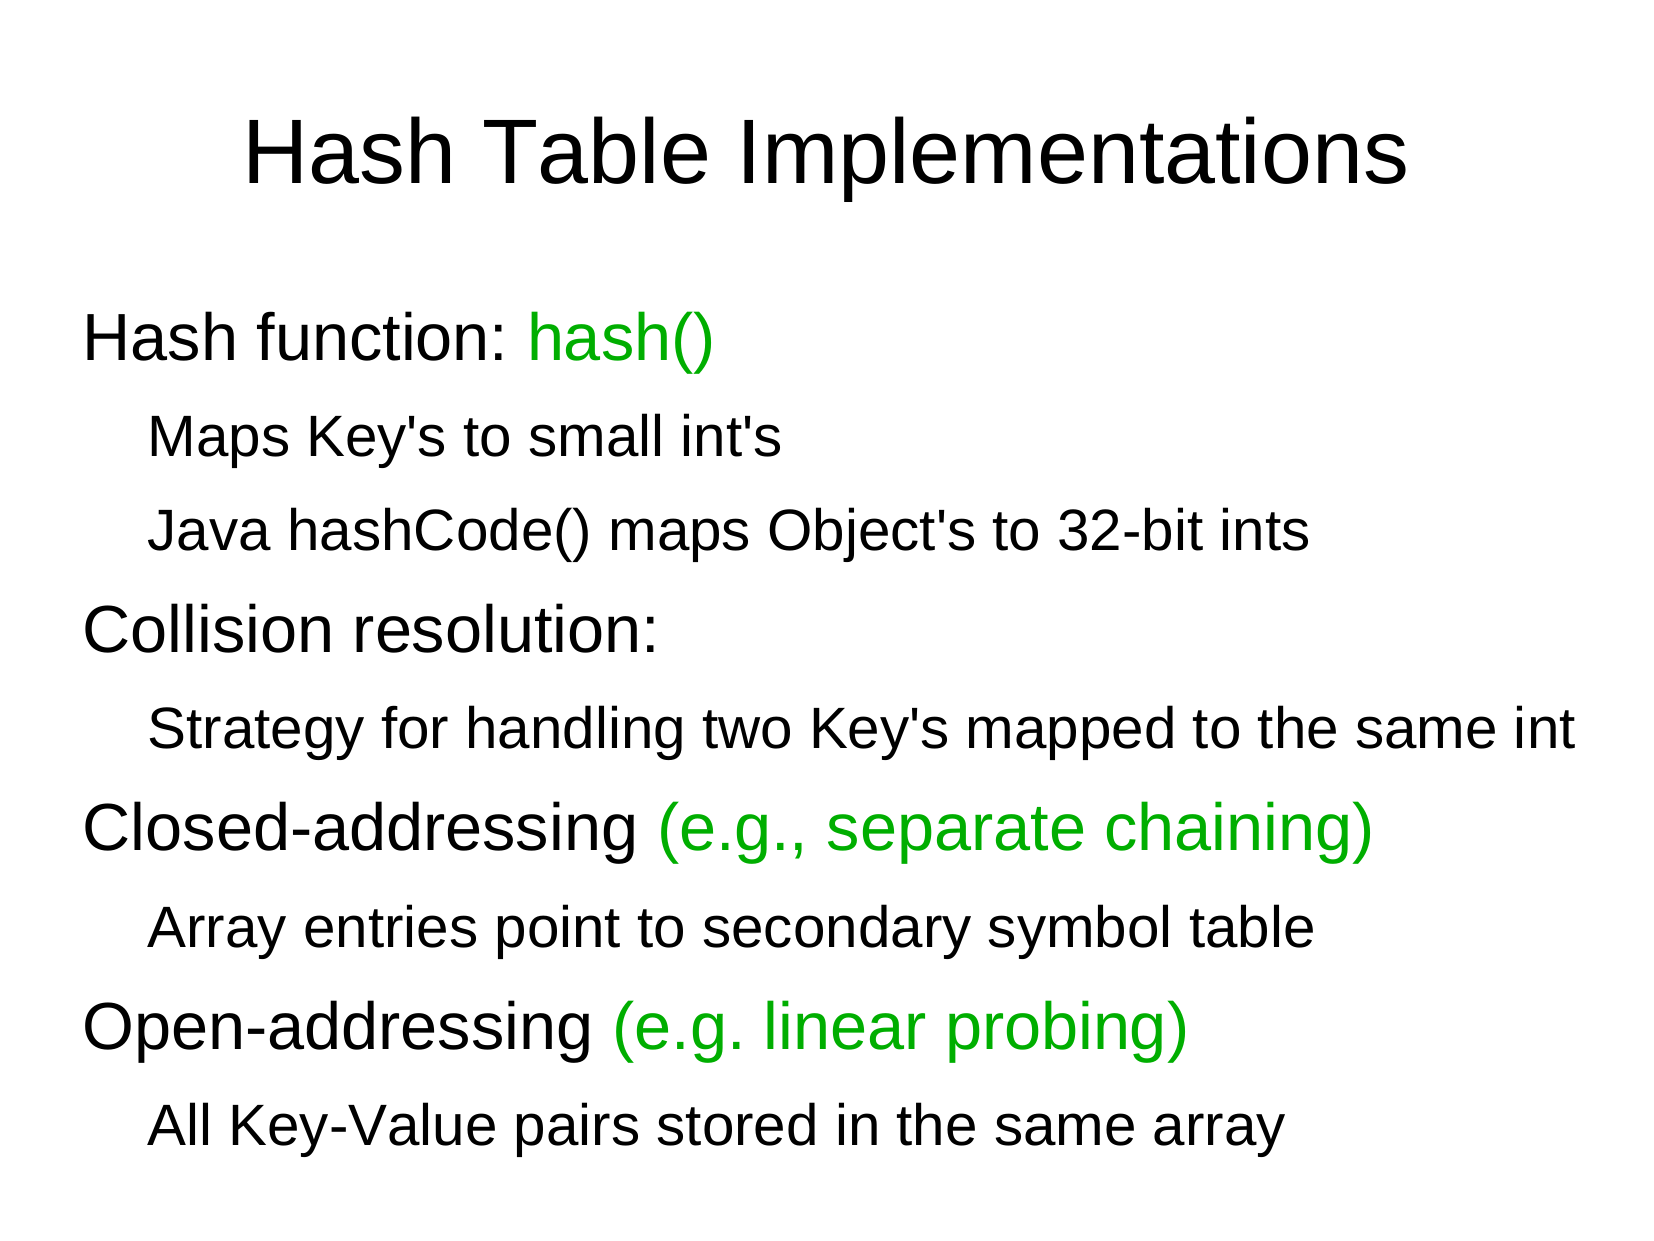

# Hash Table Implementations
Hash function: hash()
 Maps Key's to small int's
 Java hashCode() maps Object's to 32-bit ints
Collision resolution:
 Strategy for handling two Key's mapped to the same int
Closed-addressing (e.g., separate chaining)
 Array entries point to secondary symbol table
Open-addressing (e.g. linear probing)
 All Key-Value pairs stored in the same array